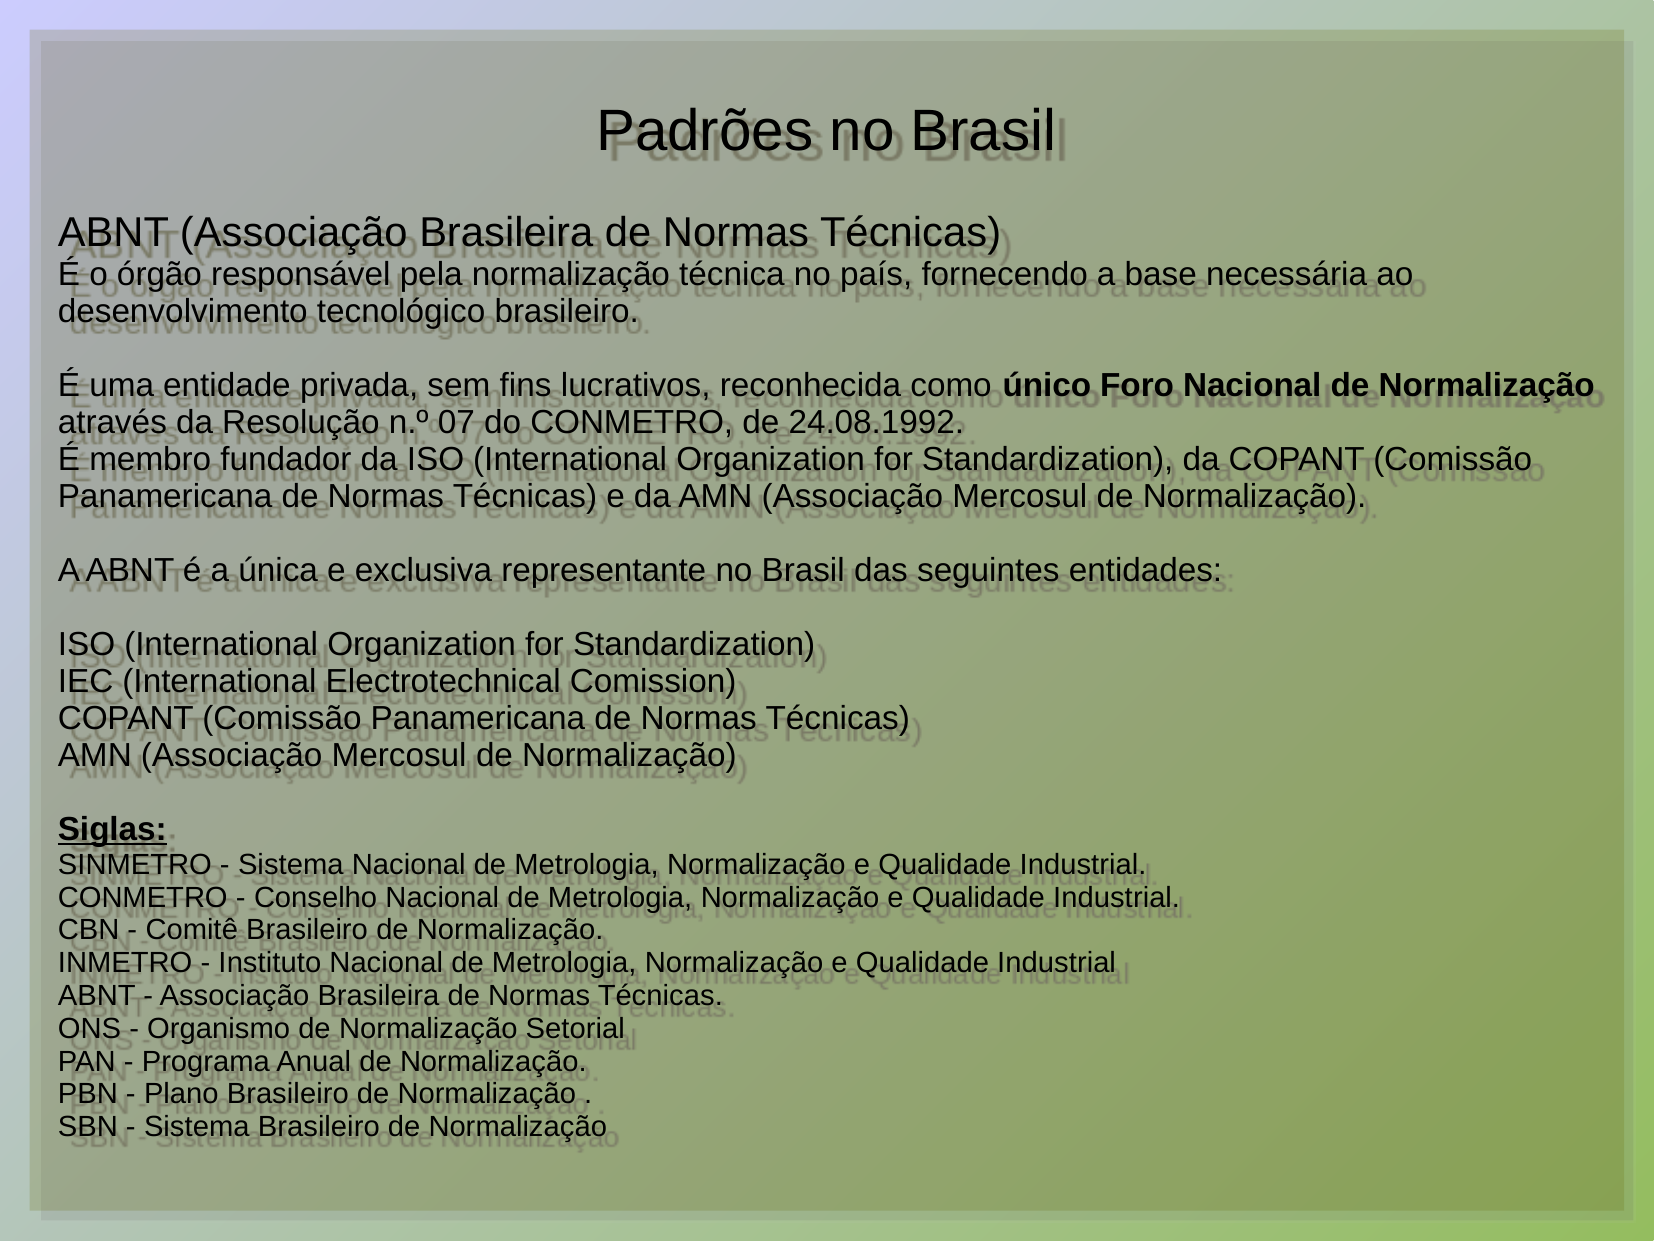

Padrões no Brasil
ABNT (Associação Brasileira de Normas Técnicas)
É o órgão responsável pela normalização técnica no país, fornecendo a base necessária ao desenvolvimento tecnológico brasileiro.
É uma entidade privada, sem fins lucrativos, reconhecida como único Foro Nacional de Normalização através da Resolução n.º 07 do CONMETRO, de 24.08.1992.
É membro fundador da ISO (International Organization for Standardization), da COPANT (Comissão Panamericana de Normas Técnicas) e da AMN (Associação Mercosul de Normalização).
A ABNT é a única e exclusiva representante no Brasil das seguintes entidades:
ISO (International Organization for Standardization)
IEC (International Electrotechnical Comission)
COPANT (Comissão Panamericana de Normas Técnicas)
AMN (Associação Mercosul de Normalização)
Siglas:
SINMETRO - Sistema Nacional de Metrologia, Normalização e Qualidade Industrial.
CONMETRO - Conselho Nacional de Metrologia, Normalização e Qualidade Industrial.
CBN - Comitê Brasileiro de Normalização.
INMETRO - Instituto Nacional de Metrologia, Normalização e Qualidade Industrial
ABNT - Associação Brasileira de Normas Técnicas.
ONS - Organismo de Normalização Setorial
PAN - Programa Anual de Normalização.
PBN - Plano Brasileiro de Normalização .
SBN - Sistema Brasileiro de Normalização